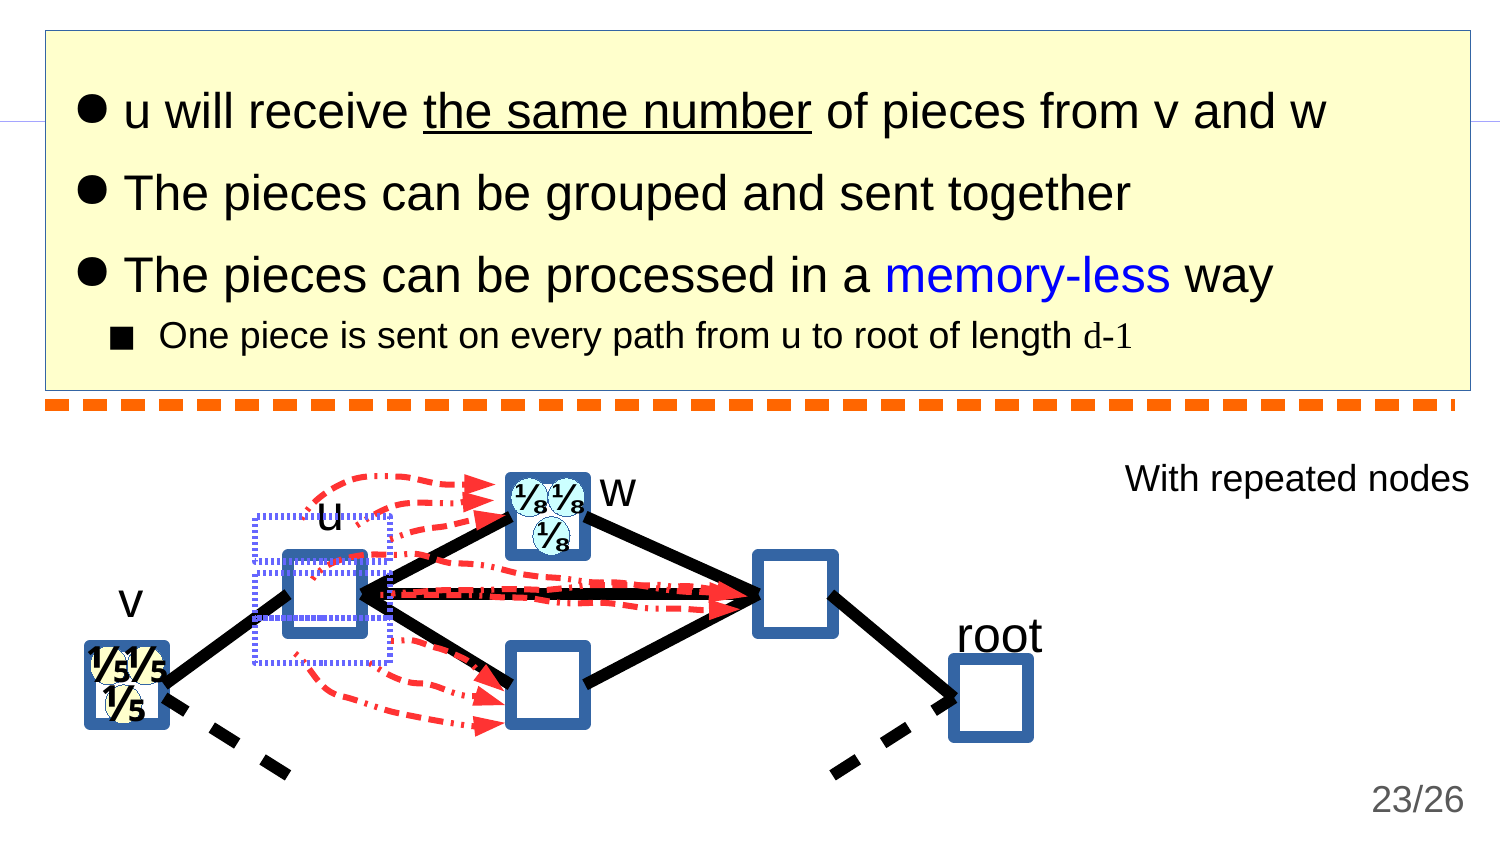

w
u will receive the same number of pieces from v and w
The pieces can be grouped and sent together
The pieces can be processed in a memory-less way
One piece is sent on every path from u to root of length d-1
u
⅕
⅓
v
⅕
root
⅓
⅕
No repeated nodes
With repeated nodes
w
u
⅛
⅛
⅛
v
root
⅕
⅕
⅕
23